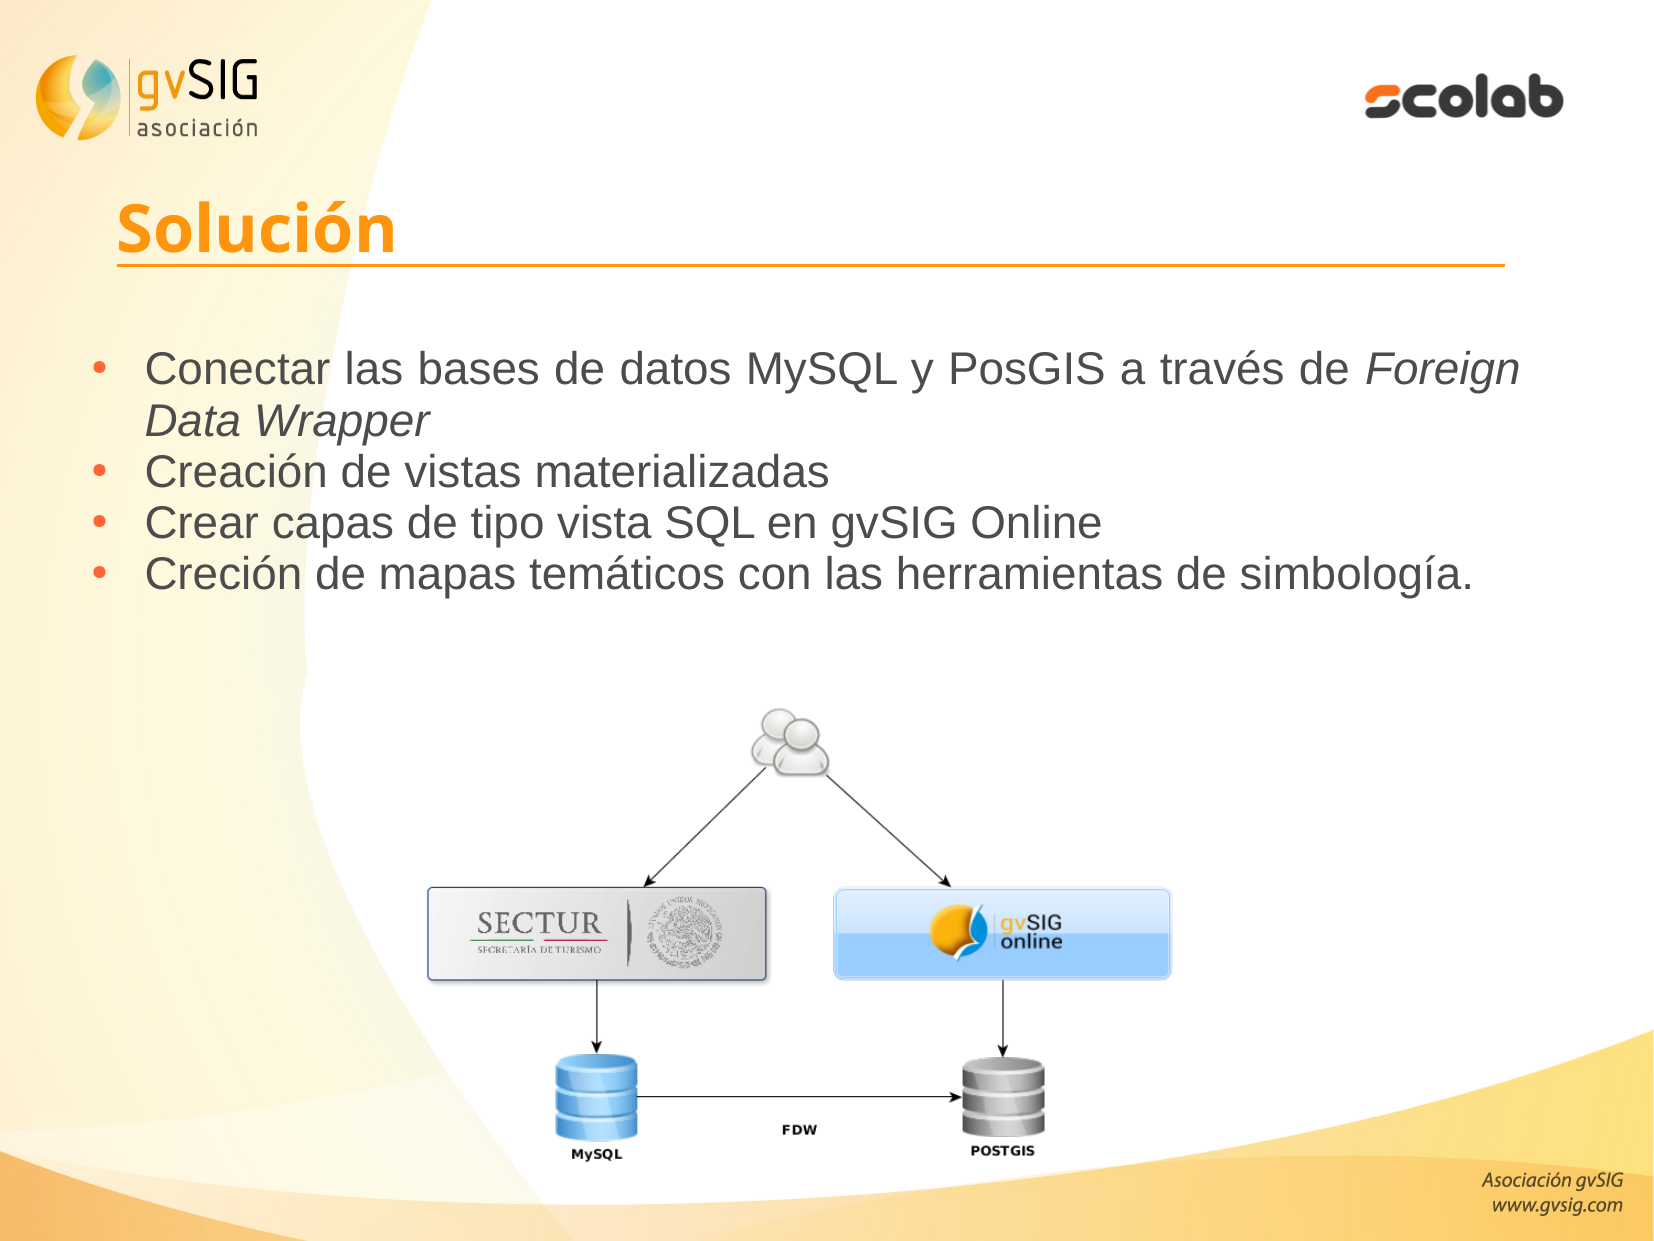

# Solución
Conectar las bases de datos MySQL y PosGIS a través de Foreign Data Wrapper
Creación de vistas materializadas
Crear capas de tipo vista SQL en gvSIG Online
Creción de mapas temáticos con las herramientas de simbología.